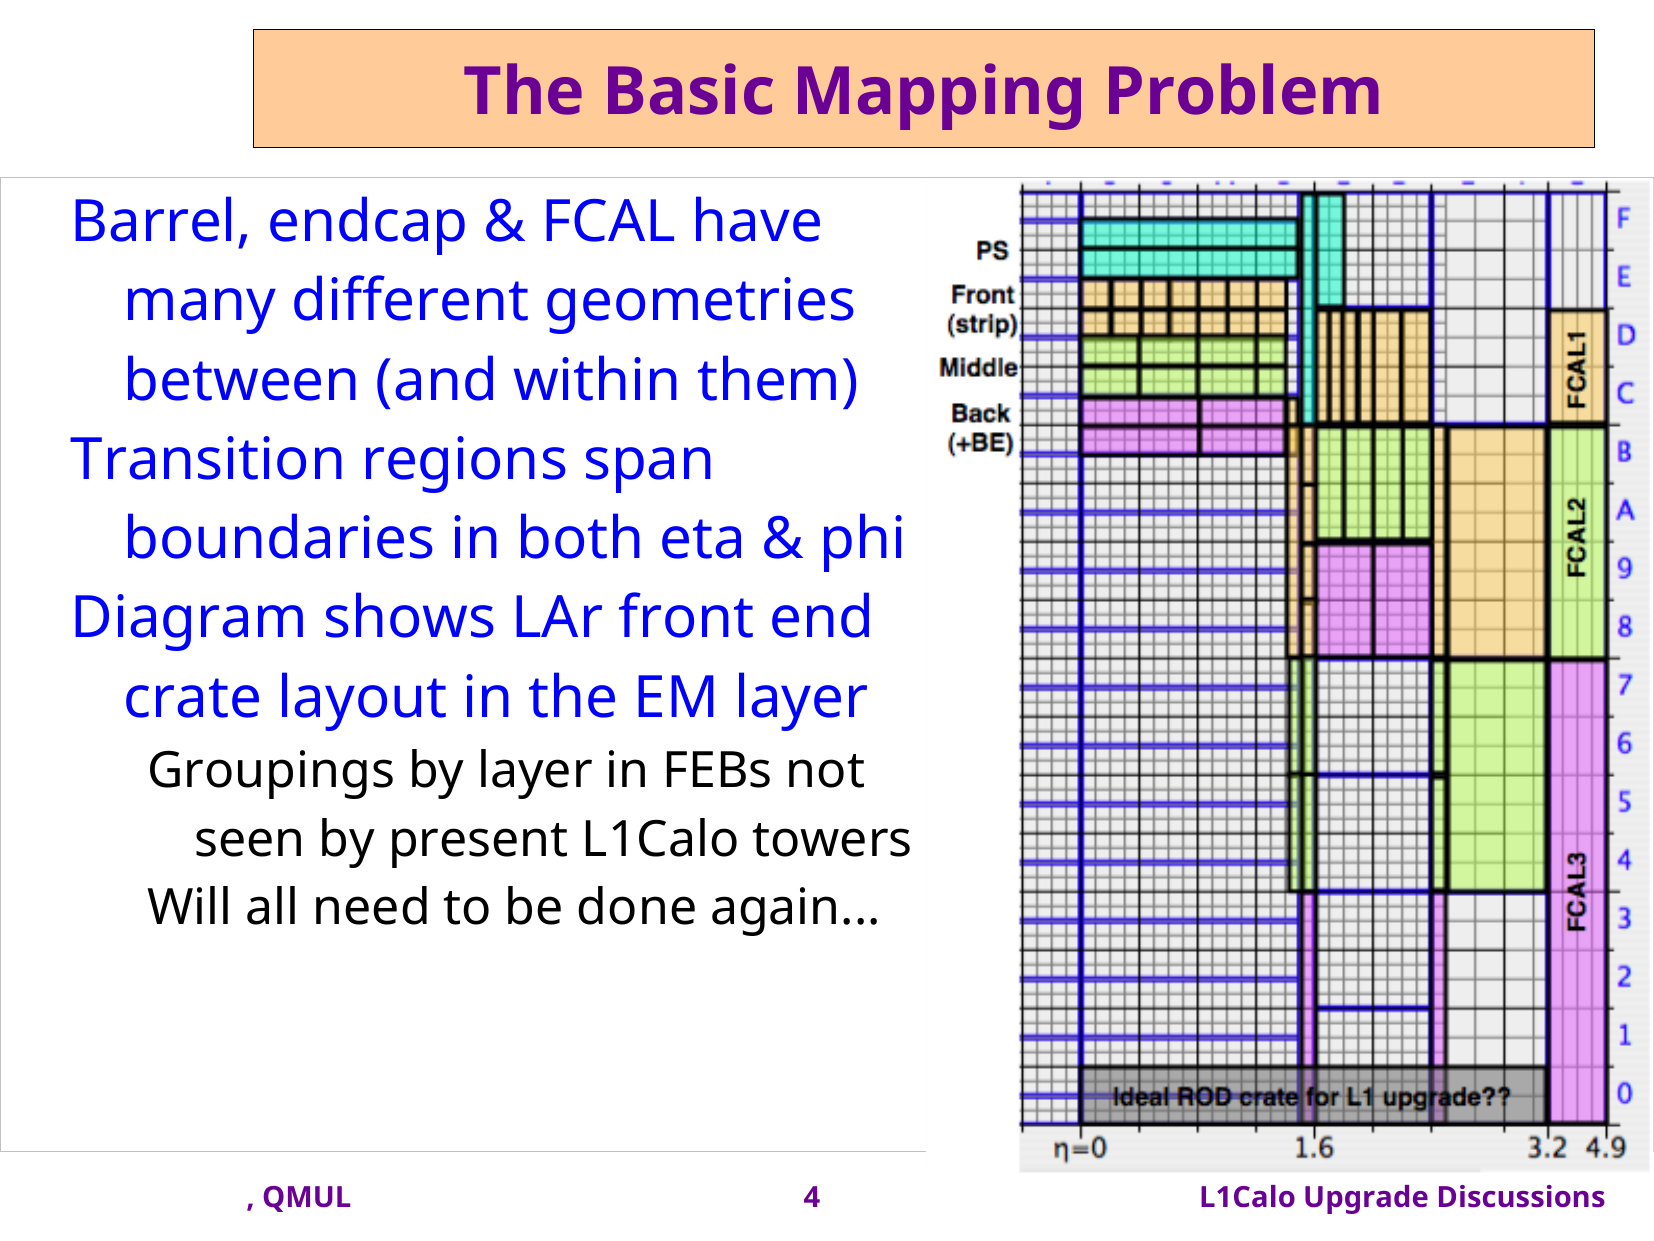

# The Basic Mapping Problem
Barrel, endcap & FCAL have many different geometries between (and within them)
Transition regions span boundaries in both eta & phi
Diagram shows LAr front end crate layout in the EM layer
Groupings by layer in FEBs not seen by present L1Calo towers
Will all need to be done again...